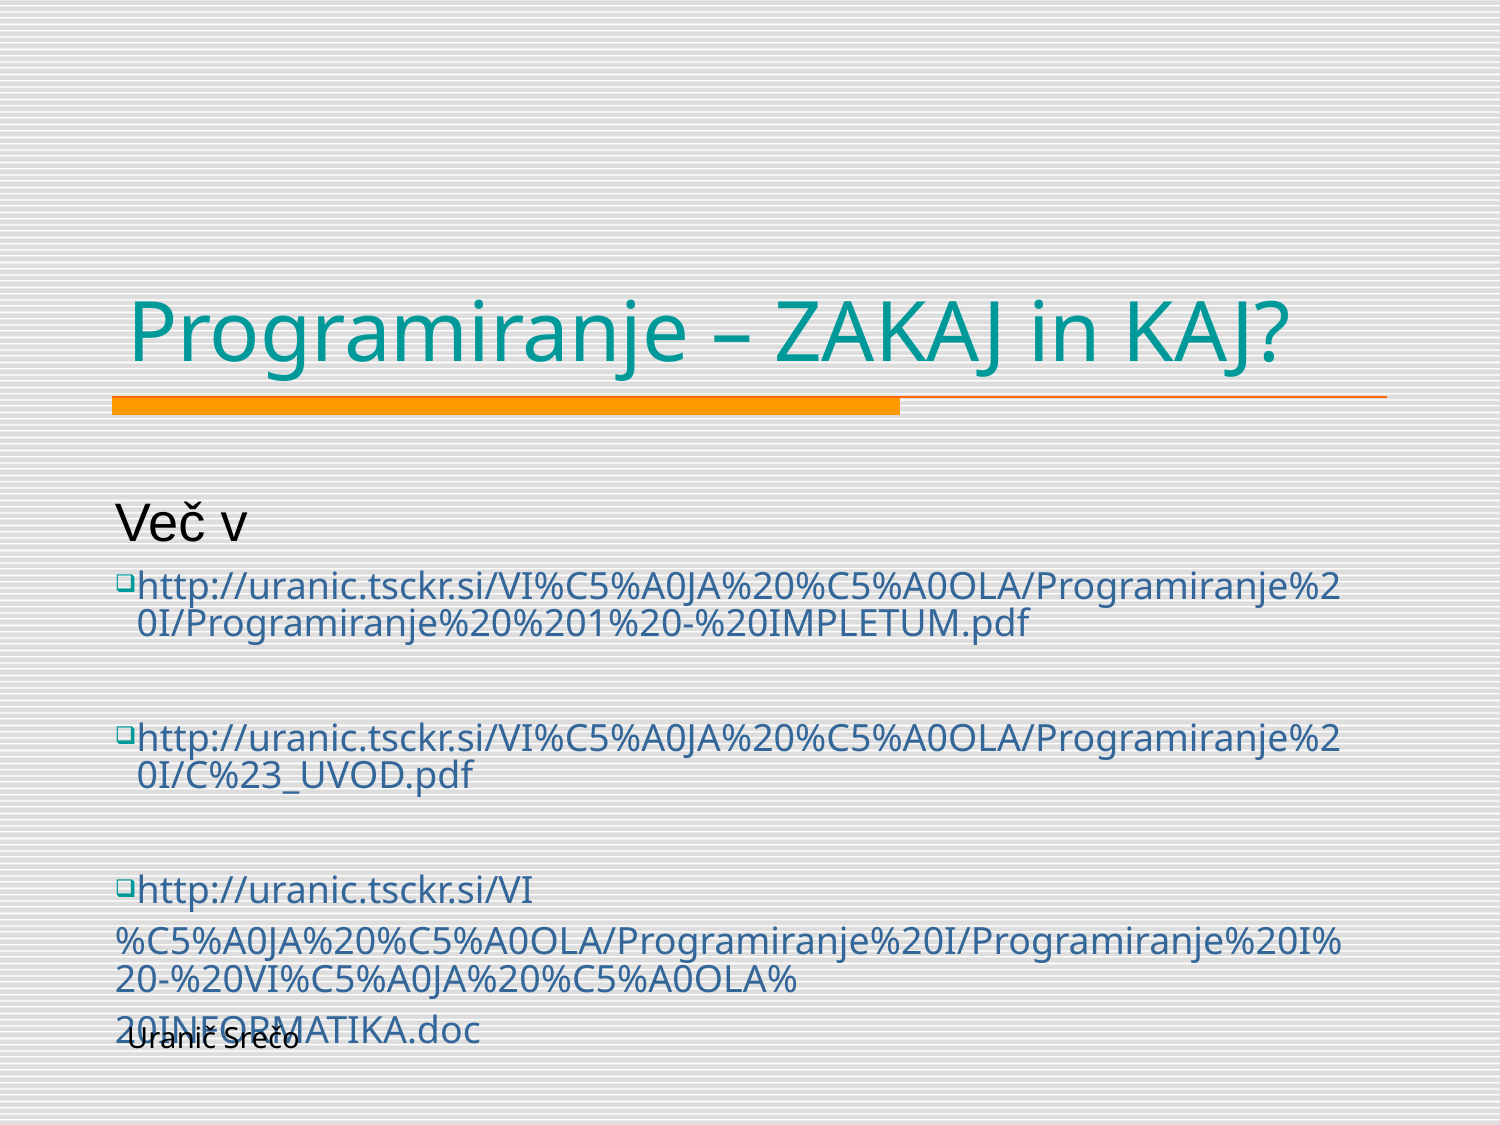

# Programiranje – ZAKAJ in KAJ?
Več v
http://uranic.tsckr.si/VI%C5%A0JA%20%C5%A0OLA/Programiranje%20I/Programiranje%20%201%20-%20IMPLETUM.pdf
http://uranic.tsckr.si/VI%C5%A0JA%20%C5%A0OLA/Programiranje%20I/C%23_UVOD.pdf
http://uranic.tsckr.si/VI%C5%A0JA%20%C5%A0OLA/Programiranje%20I/Programiranje%20I%20-%20VI%C5%A0JA%20%C5%A0OLA%20INFORMATIKA.doc
Uranič Srečo